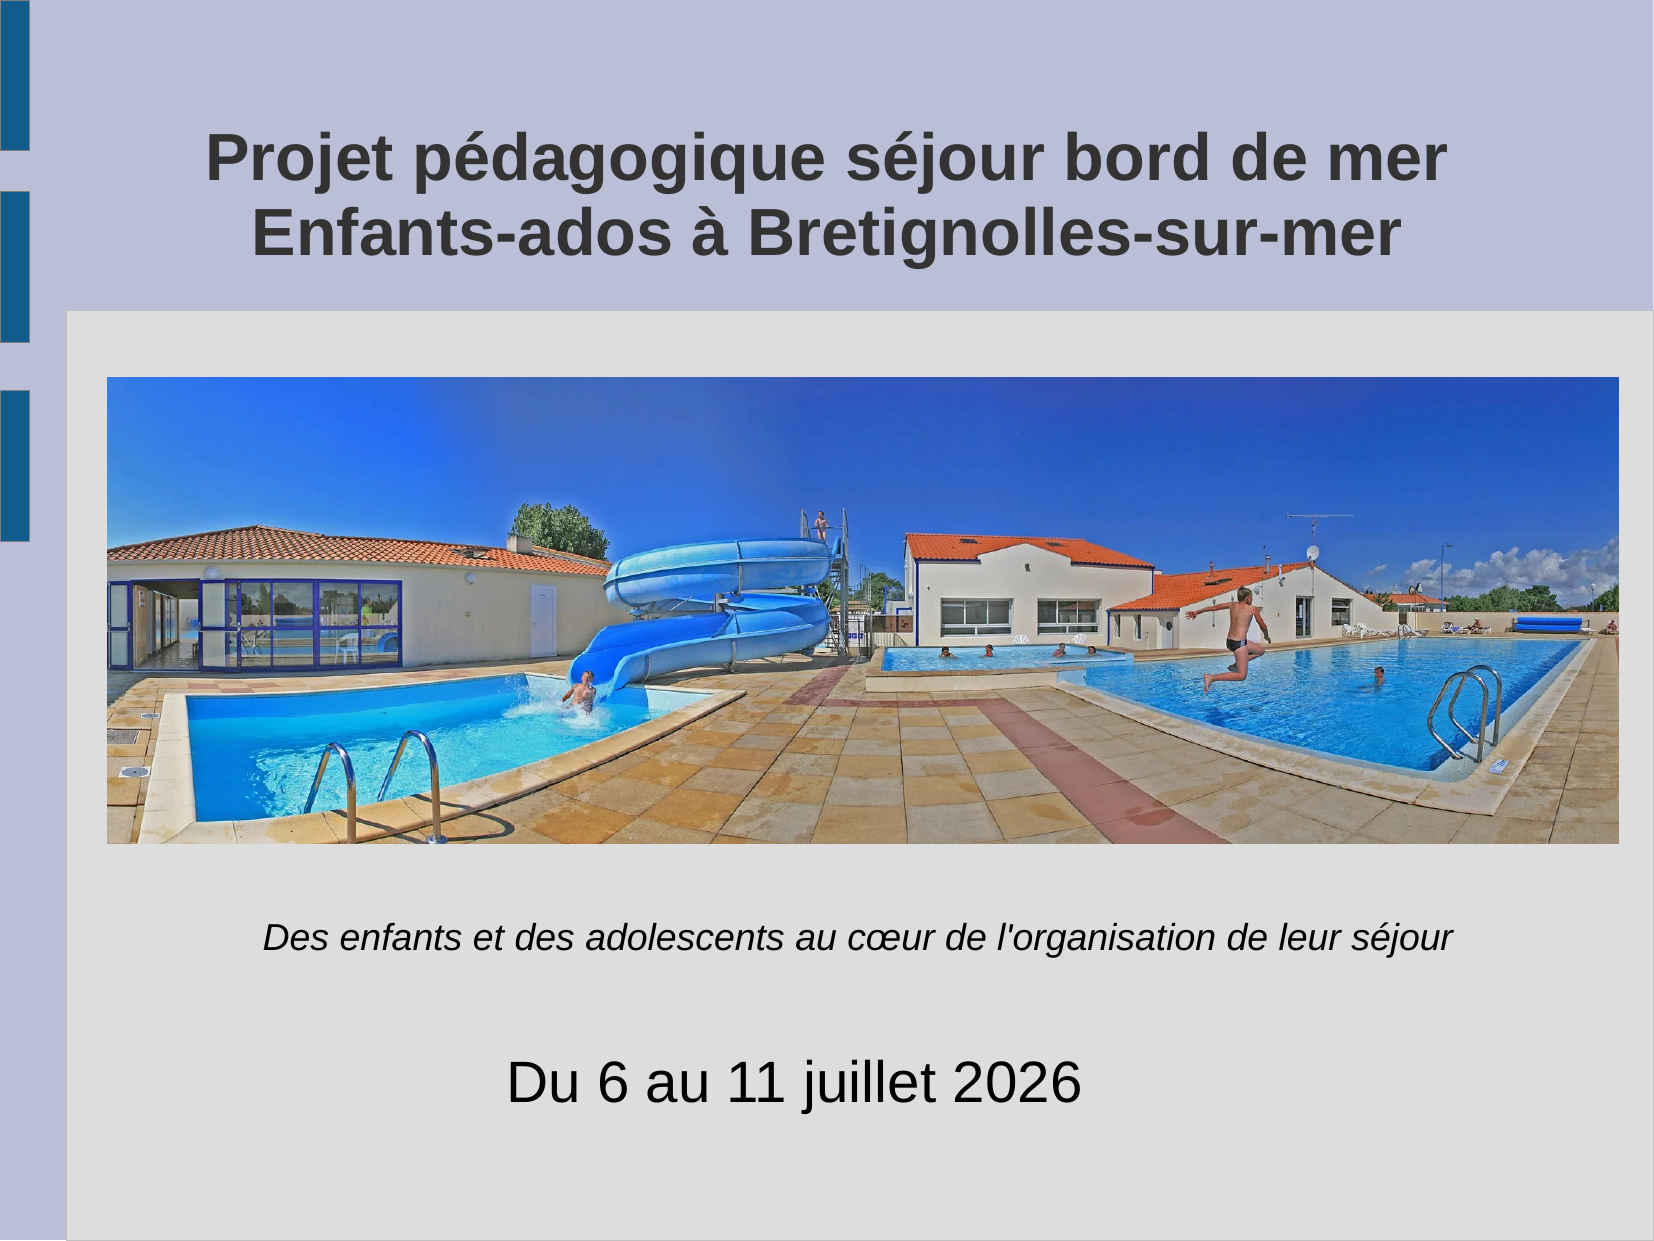

# Projet pédagogique séjour bord de mer Enfants-ados à Bretignolles-sur-mer
Des enfants et des adolescents au cœur de l'organisation de leur séjour
Du 6 au 11 juillet 2026